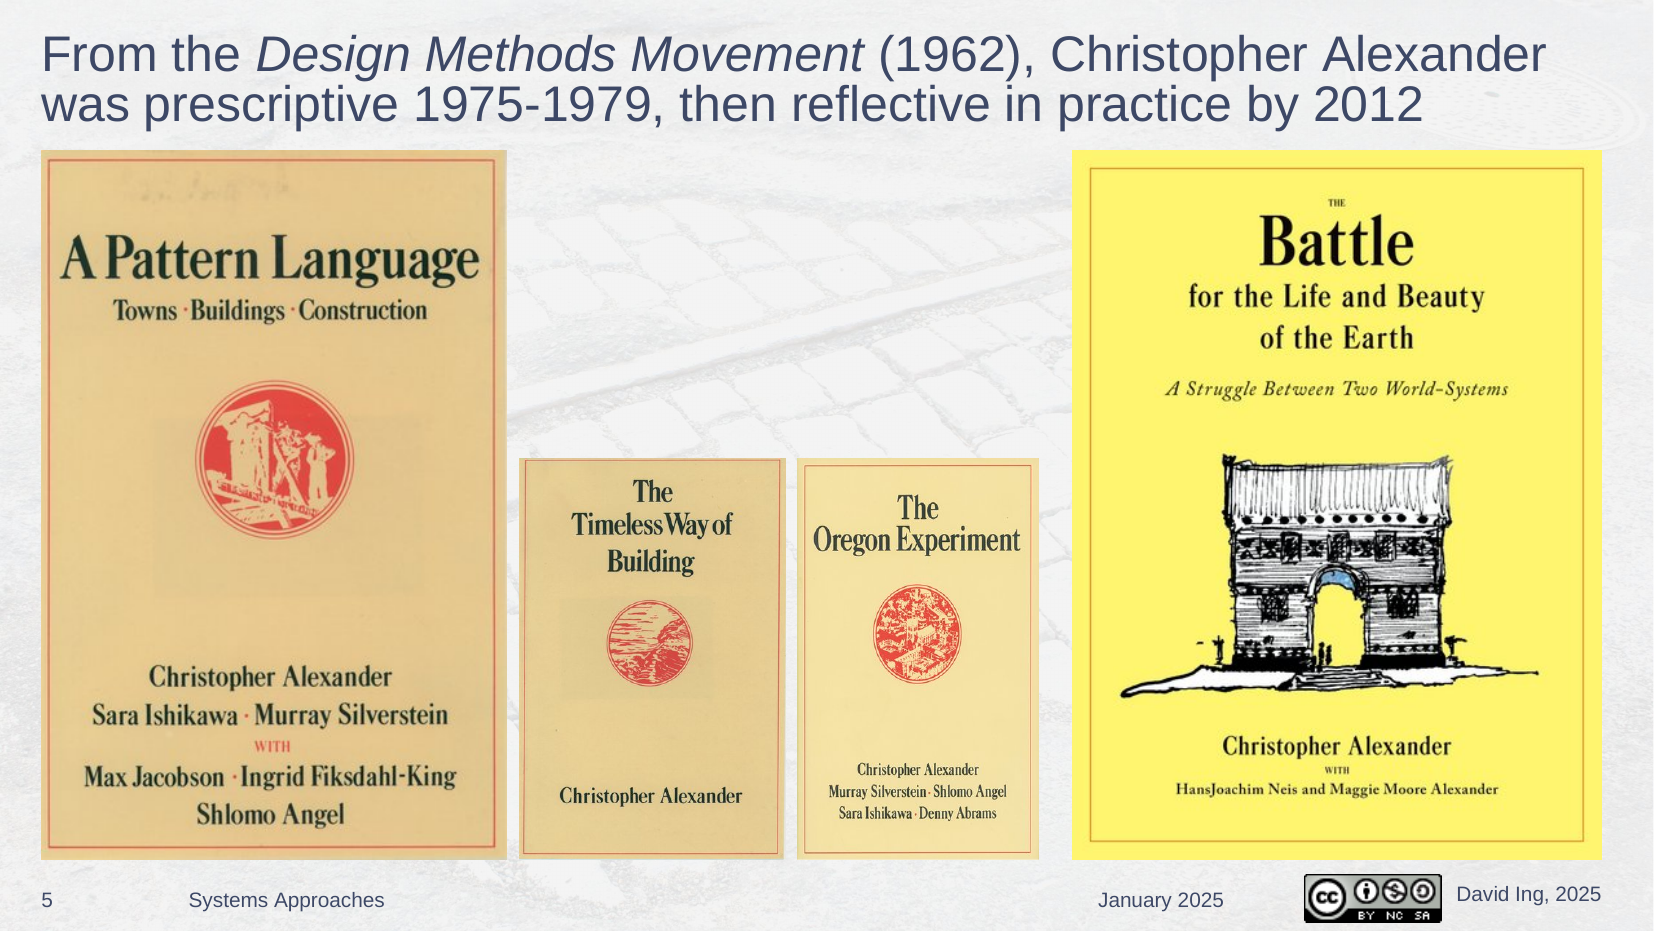

# From the Design Methods Movement (1962), Christopher Alexander was prescriptive 1975-1979, then reflective in practice by 2012
Systems Approaches
January 2025